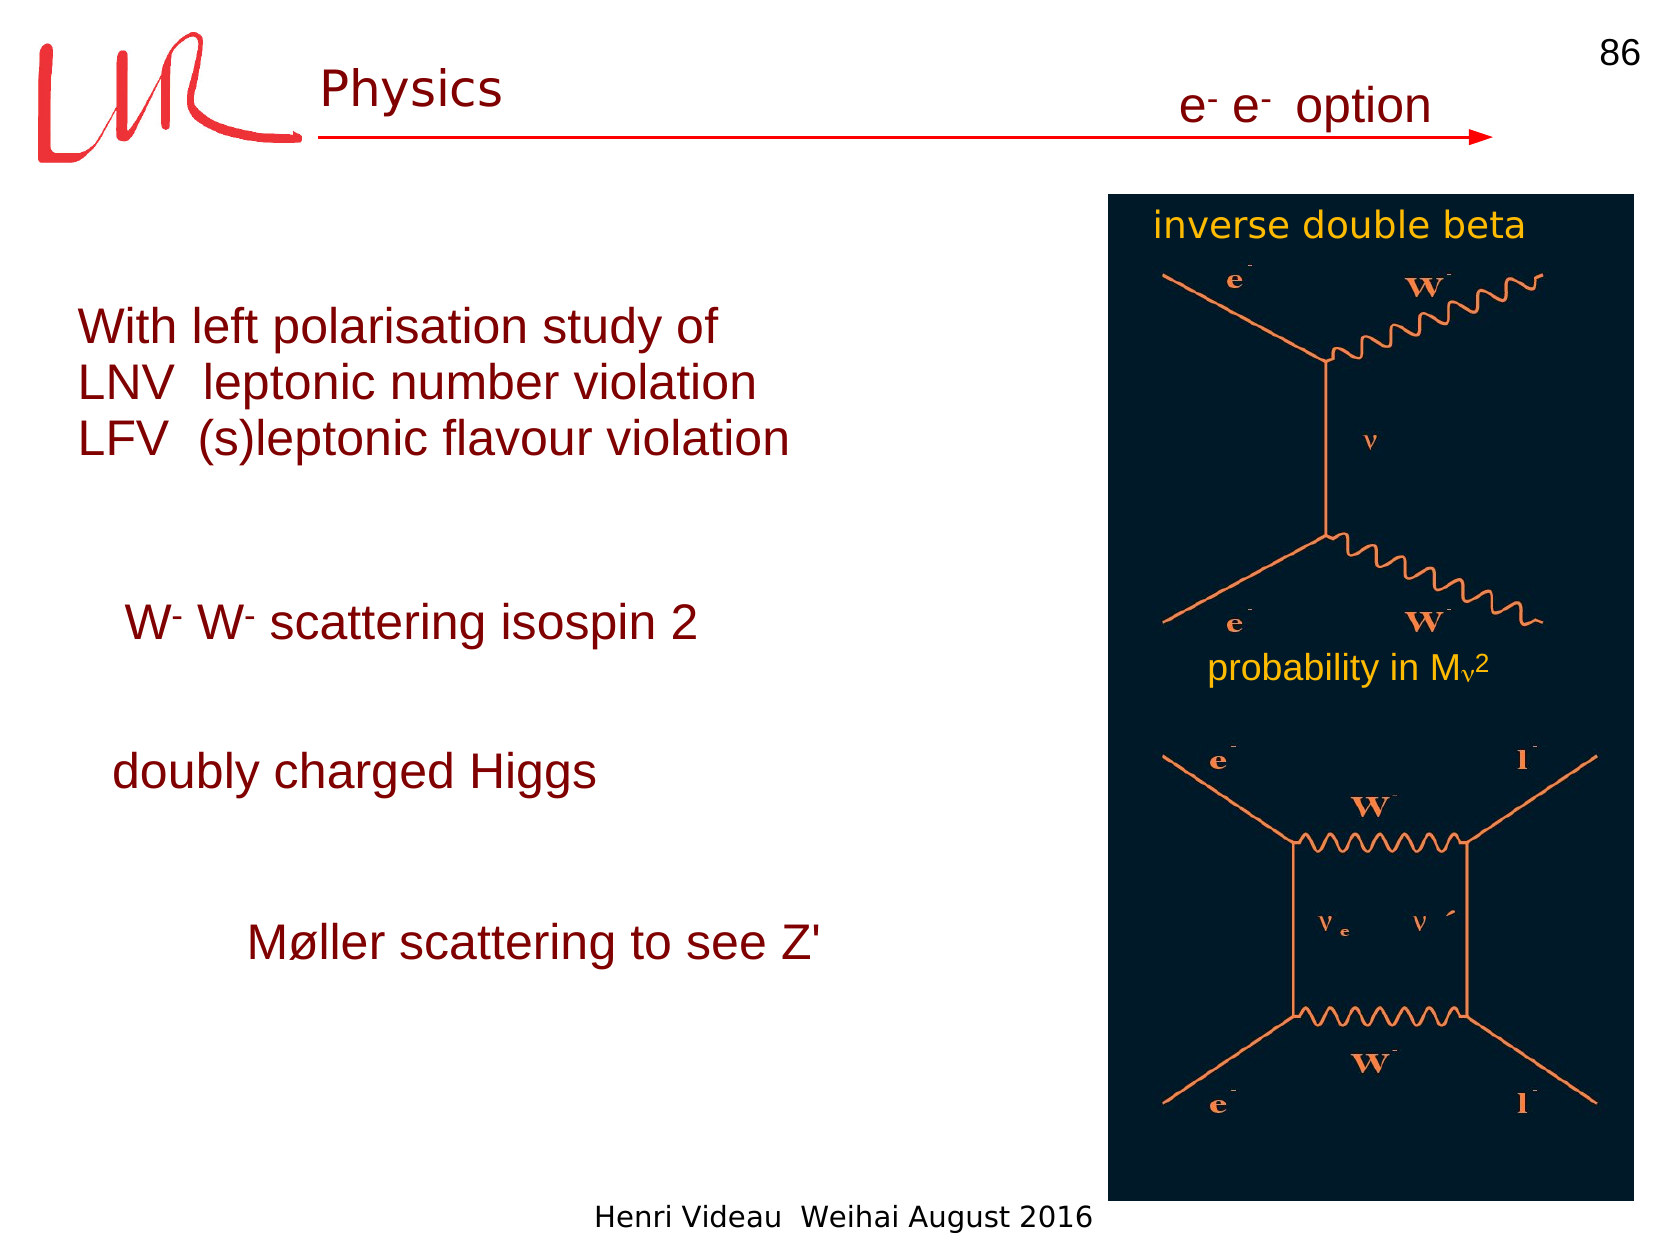

e- e- option
inverse double beta
With left polarisation study of
LNV leptonic number violation
LFV (s)leptonic flavour violation
W- W- scattering isospin 2
probability in M2
doubly charged Higgs
Møller scattering to see Z'